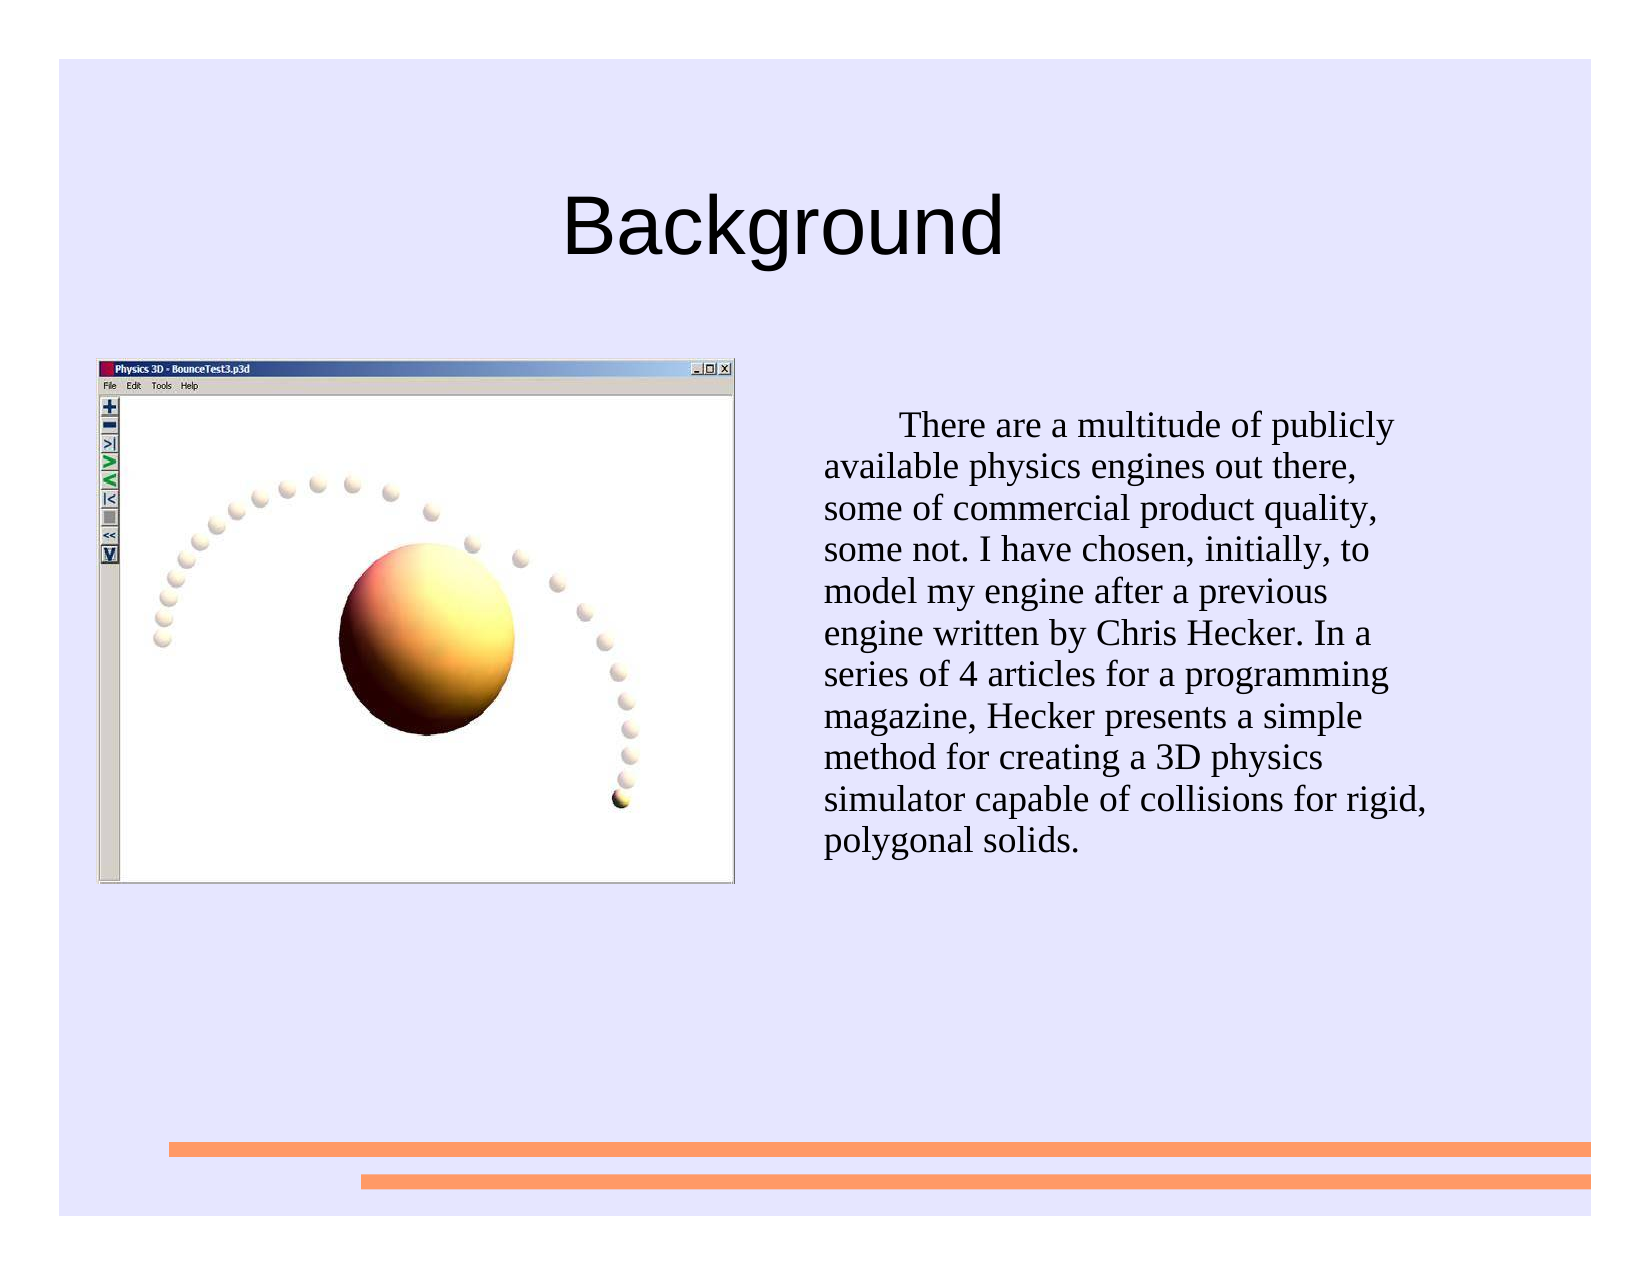

Background
	There are a multitude of publicly available physics engines out there, some of commercial product quality, some not. I have chosen, initially, to model my engine after a previous engine written by Chris Hecker. In a series of 4 articles for a programming magazine, Hecker presents a simple method for creating a 3D physics simulator capable of collisions for rigid, polygonal solids.